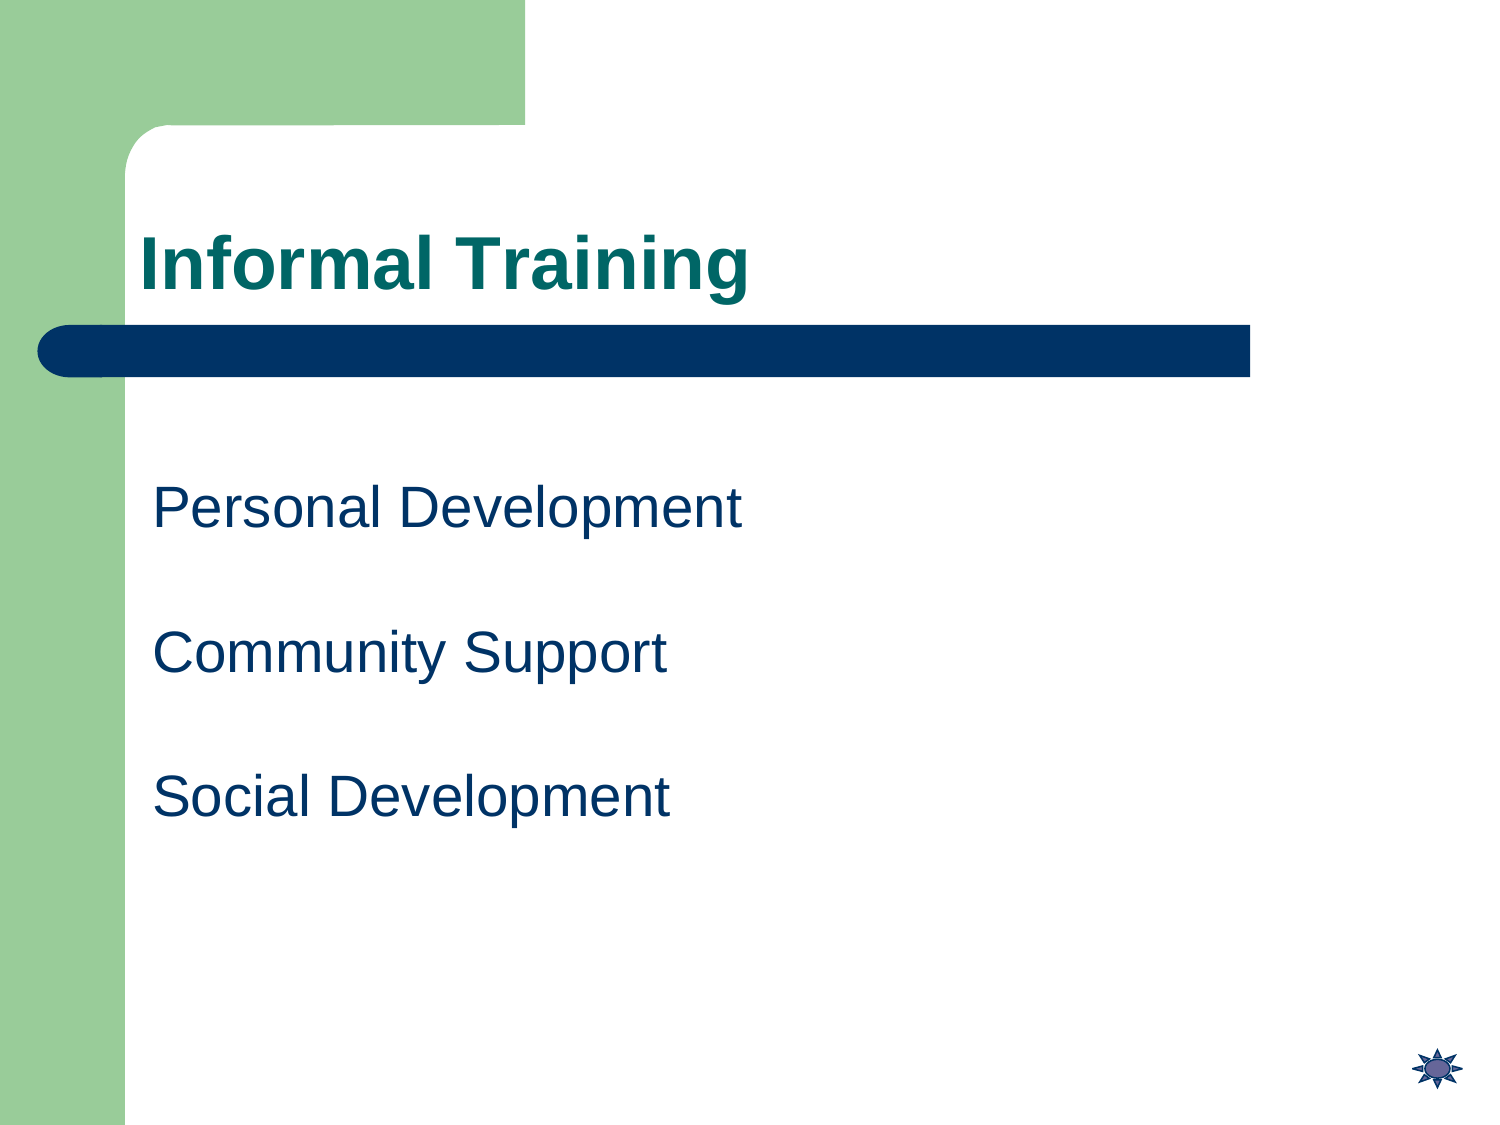

# Informal Training
Personal Development
Community Support
Social Development